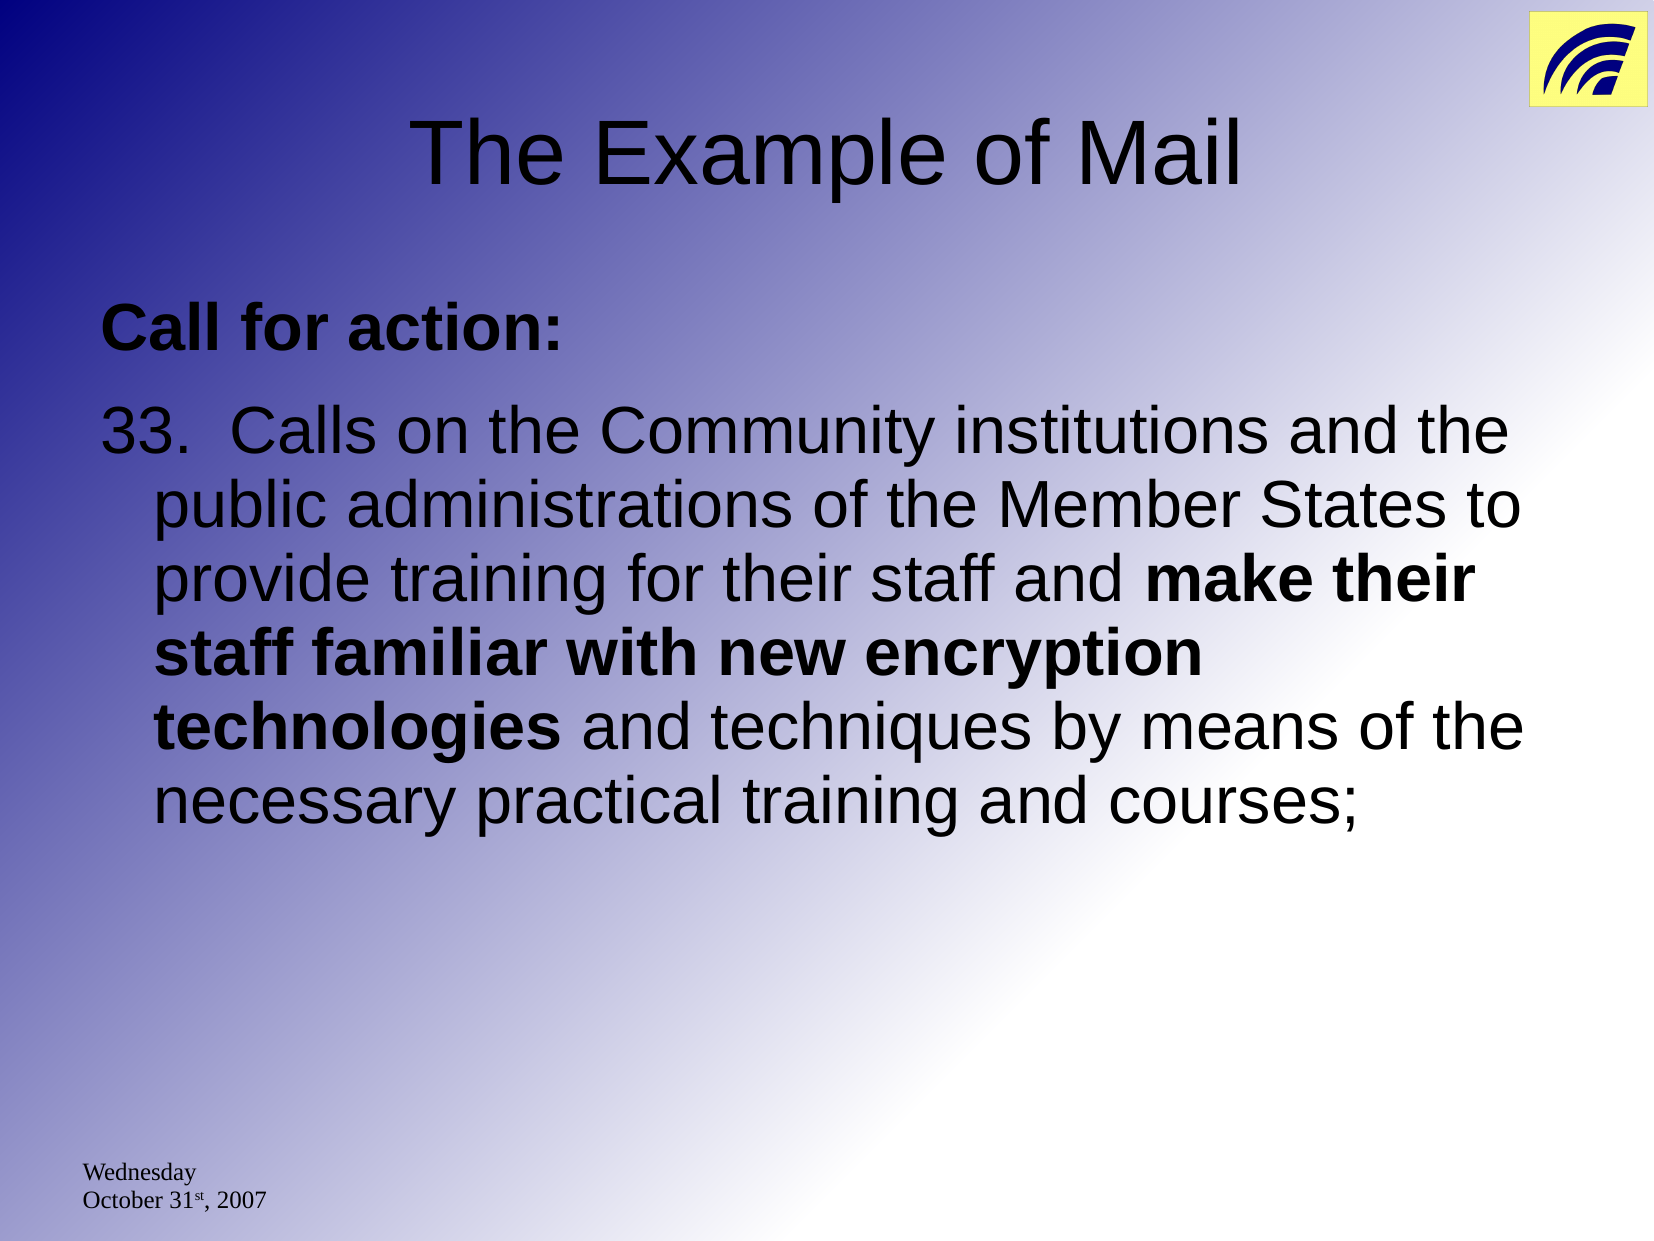

# The Example of Mail
Call for action:
33. Calls on the Community institutions and the public administrations of the Member States to provide training for their staff and make their staff familiar with new encryption technologies and techniques by means of the necessary practical training and courses;